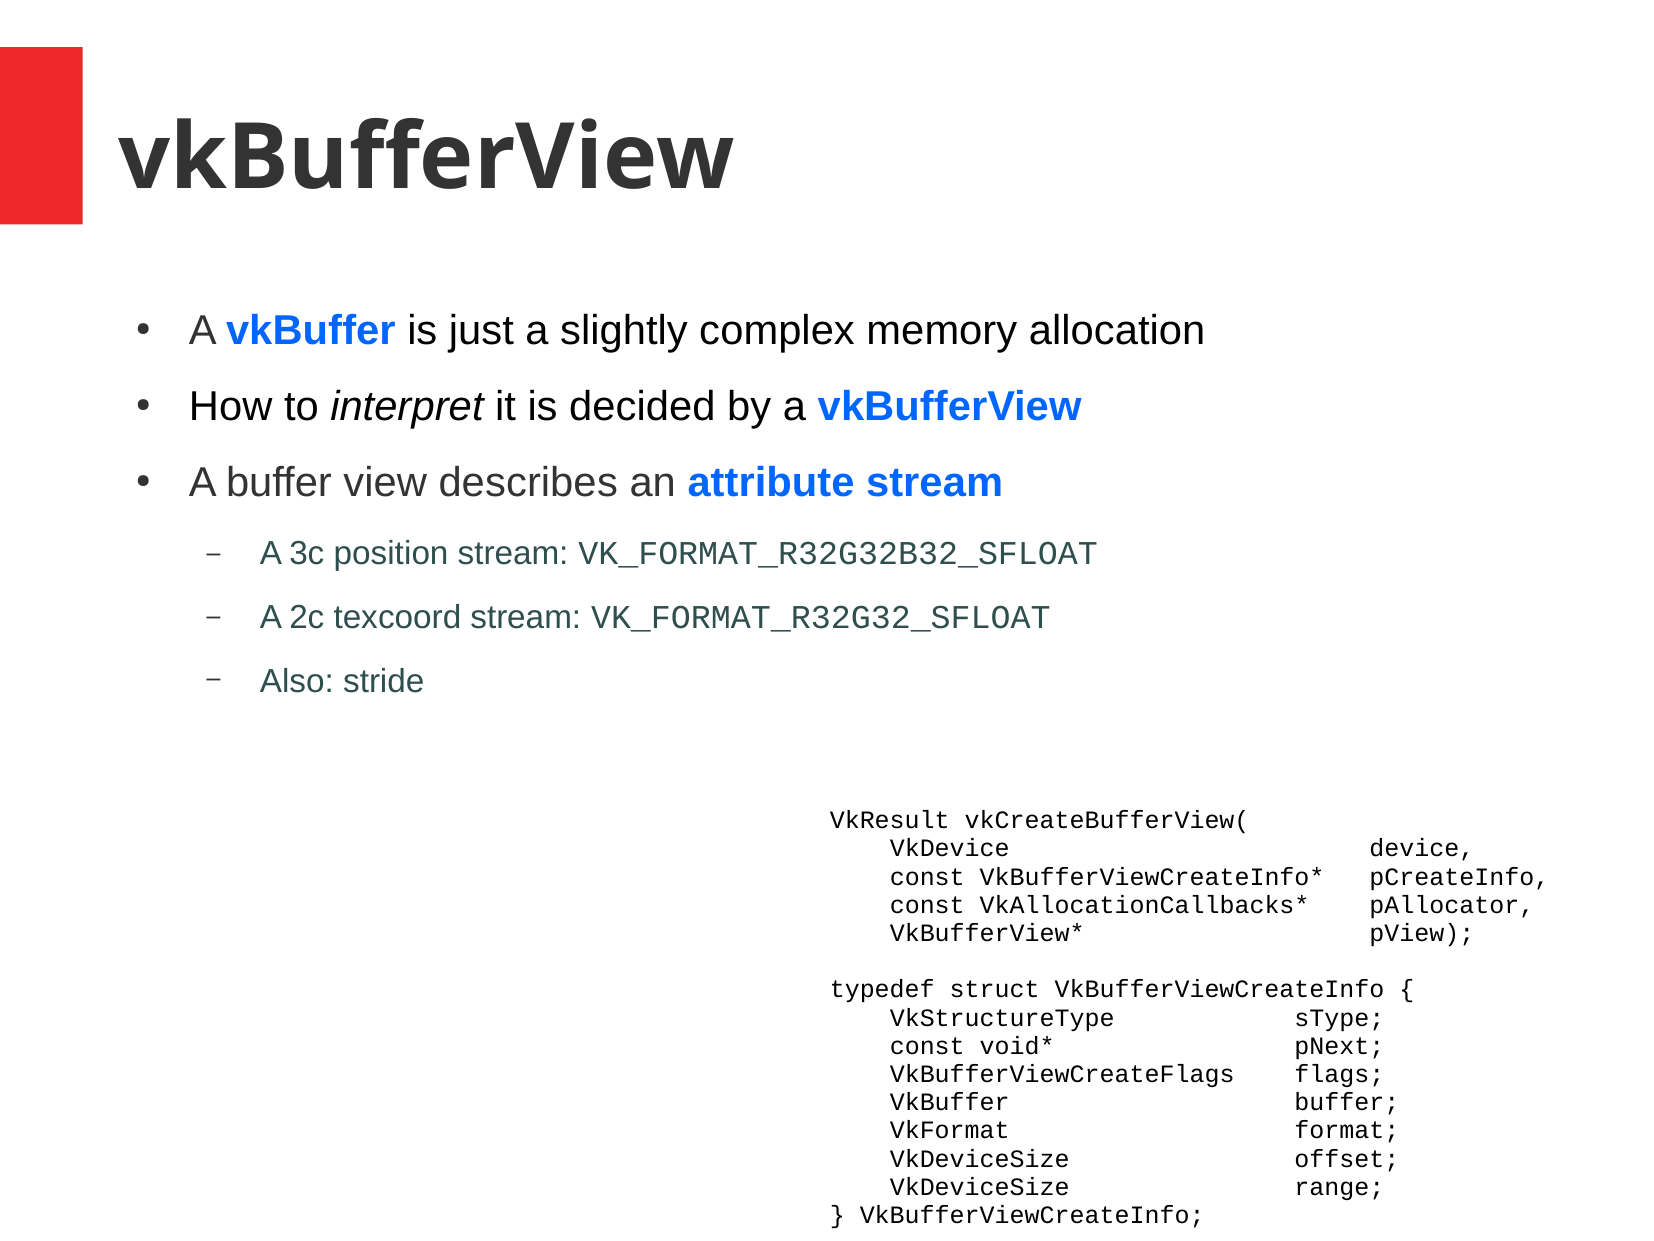

# vkBufferView
A vkBuffer is just a slightly complex memory allocation
How to interpret it is decided by a vkBufferView
A buffer view describes an attribute stream
A 3c position stream: VK_FORMAT_R32G32B32_SFLOAT
A 2c texcoord stream: VK_FORMAT_R32G32_SFLOAT
Also: stride
VkResult vkCreateBufferView(
 VkDevice device,
 const VkBufferViewCreateInfo* pCreateInfo,
 const VkAllocationCallbacks* pAllocator,
 VkBufferView* pView);
typedef struct VkBufferViewCreateInfo {
 VkStructureType sType;
 const void* pNext;
 VkBufferViewCreateFlags flags;
 VkBuffer buffer;
 VkFormat format;
 VkDeviceSize offset;
 VkDeviceSize range;
} VkBufferViewCreateInfo;